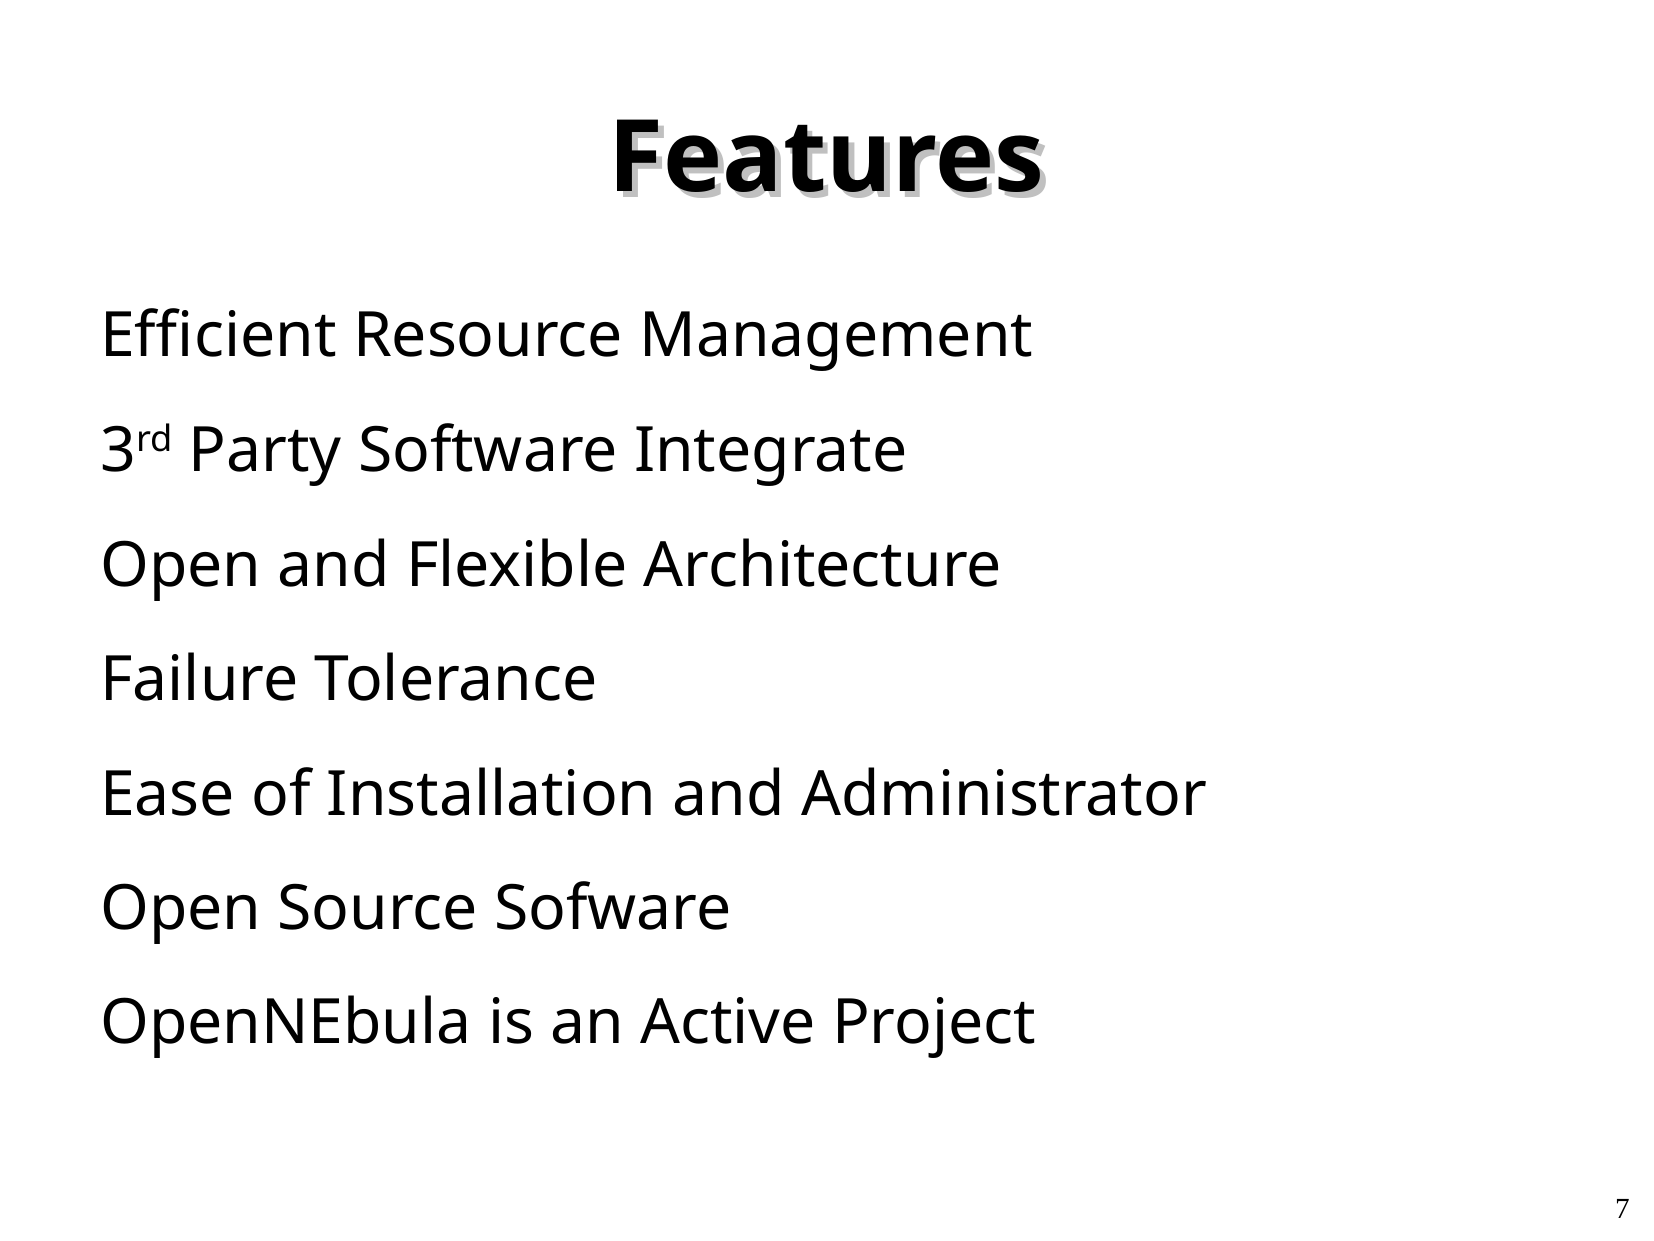

# Features
Efficient Resource Management
3rd Party Software Integrate
Open and Flexible Architecture
Failure Tolerance
Ease of Installation and Administrator
Open Source Sofware
OpenNEbula is an Active Project
7